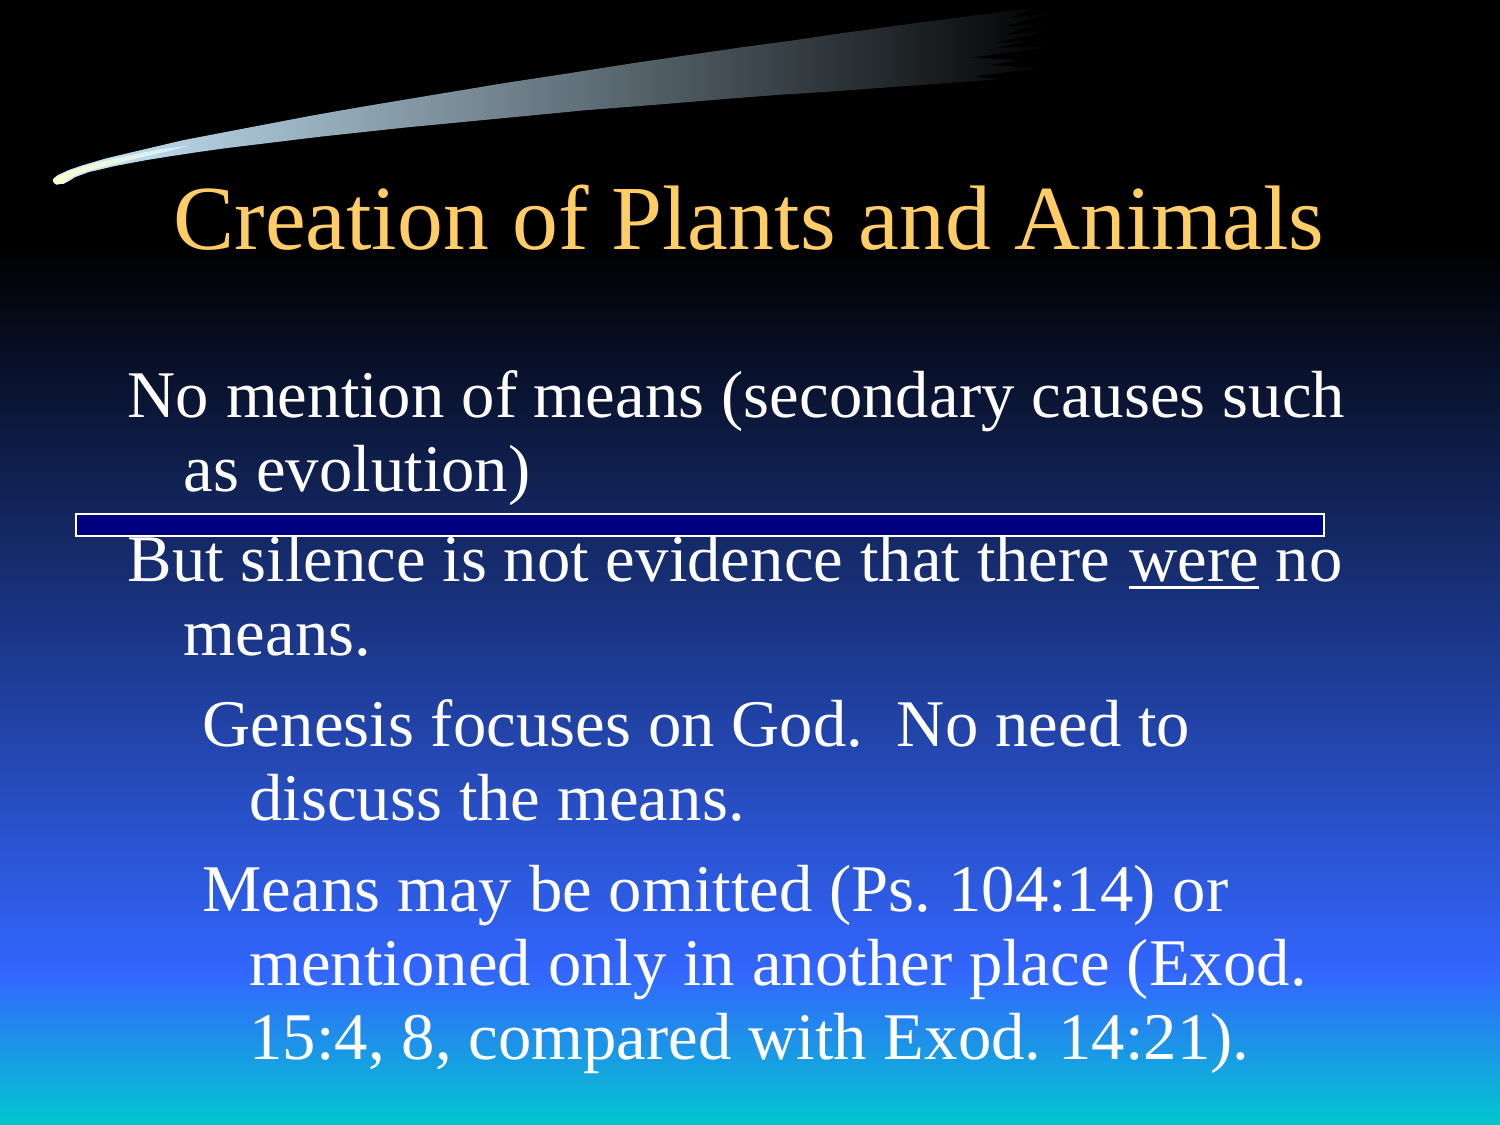

# Creation of Plants and Animals
No mention of means (secondary causes such as evolution)
But silence is not evidence that there were no means.
Genesis focuses on God. No need to discuss the means.
Means may be omitted (Ps. 104:14) or mentioned only in another place (Exod. 15:4, 8, compared with Exod. 14:21).